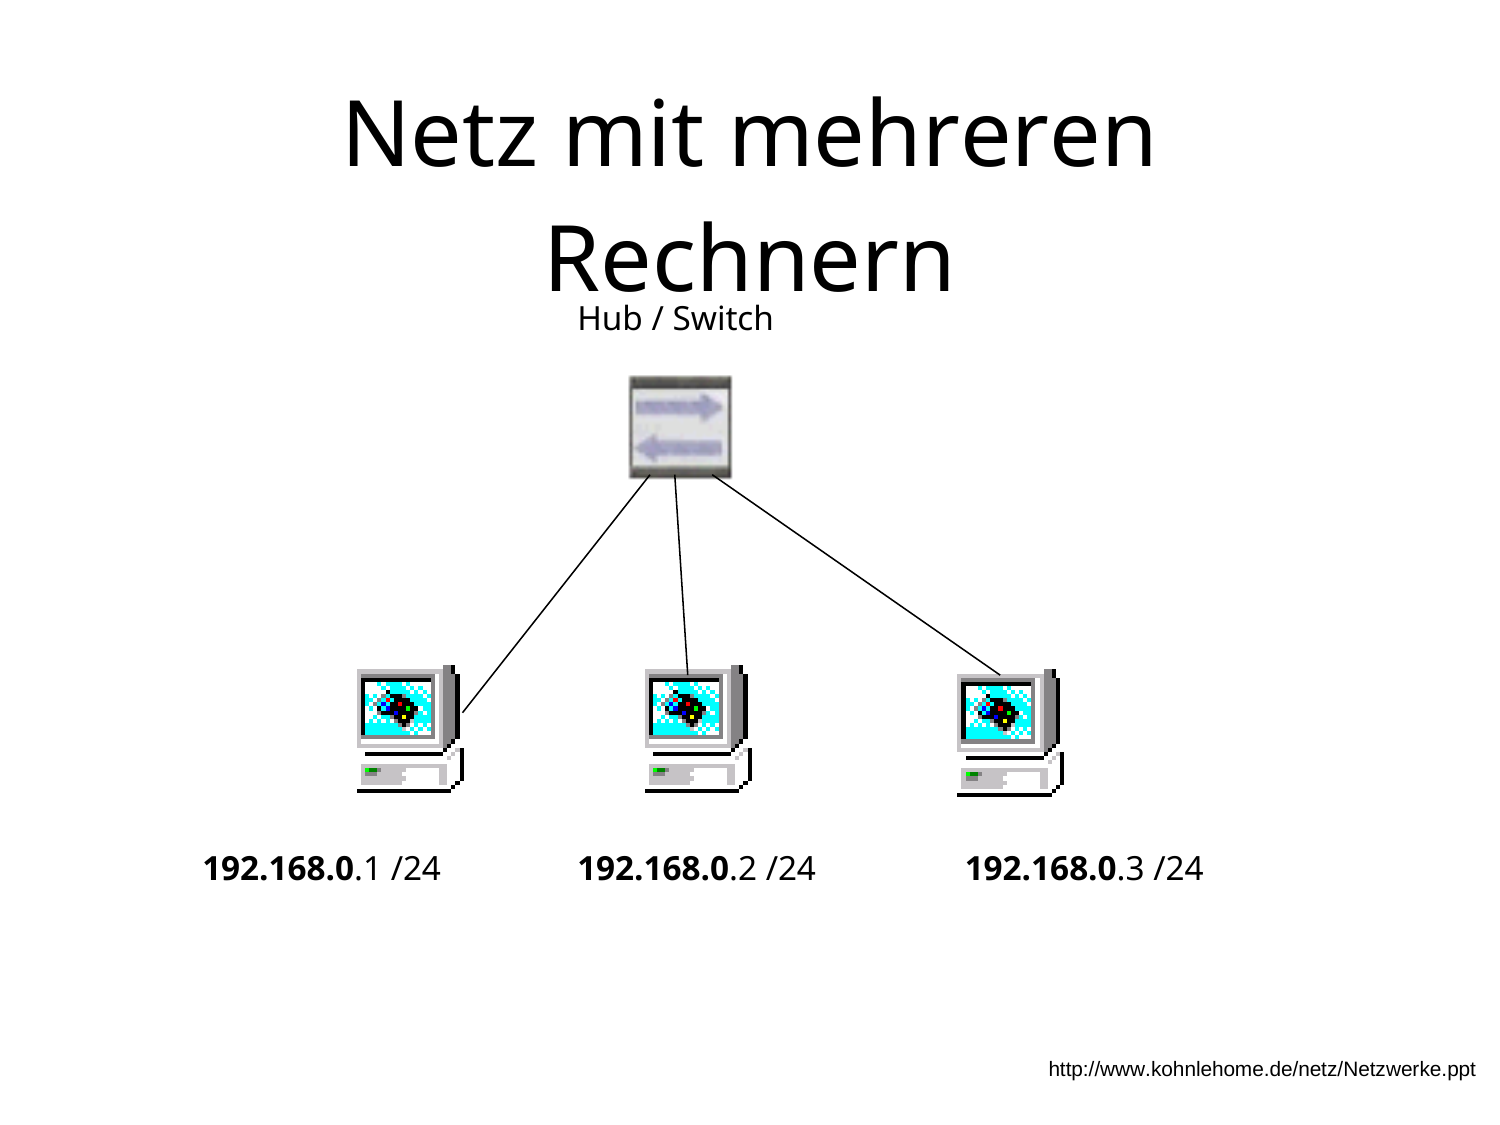

# Netz mit mehreren Rechnern
Hub / Switch
192.168.0.1 /24
192.168.0.2 /24
192.168.0.3 /24
http://www.kohnlehome.de/netz/Netzwerke.ppt